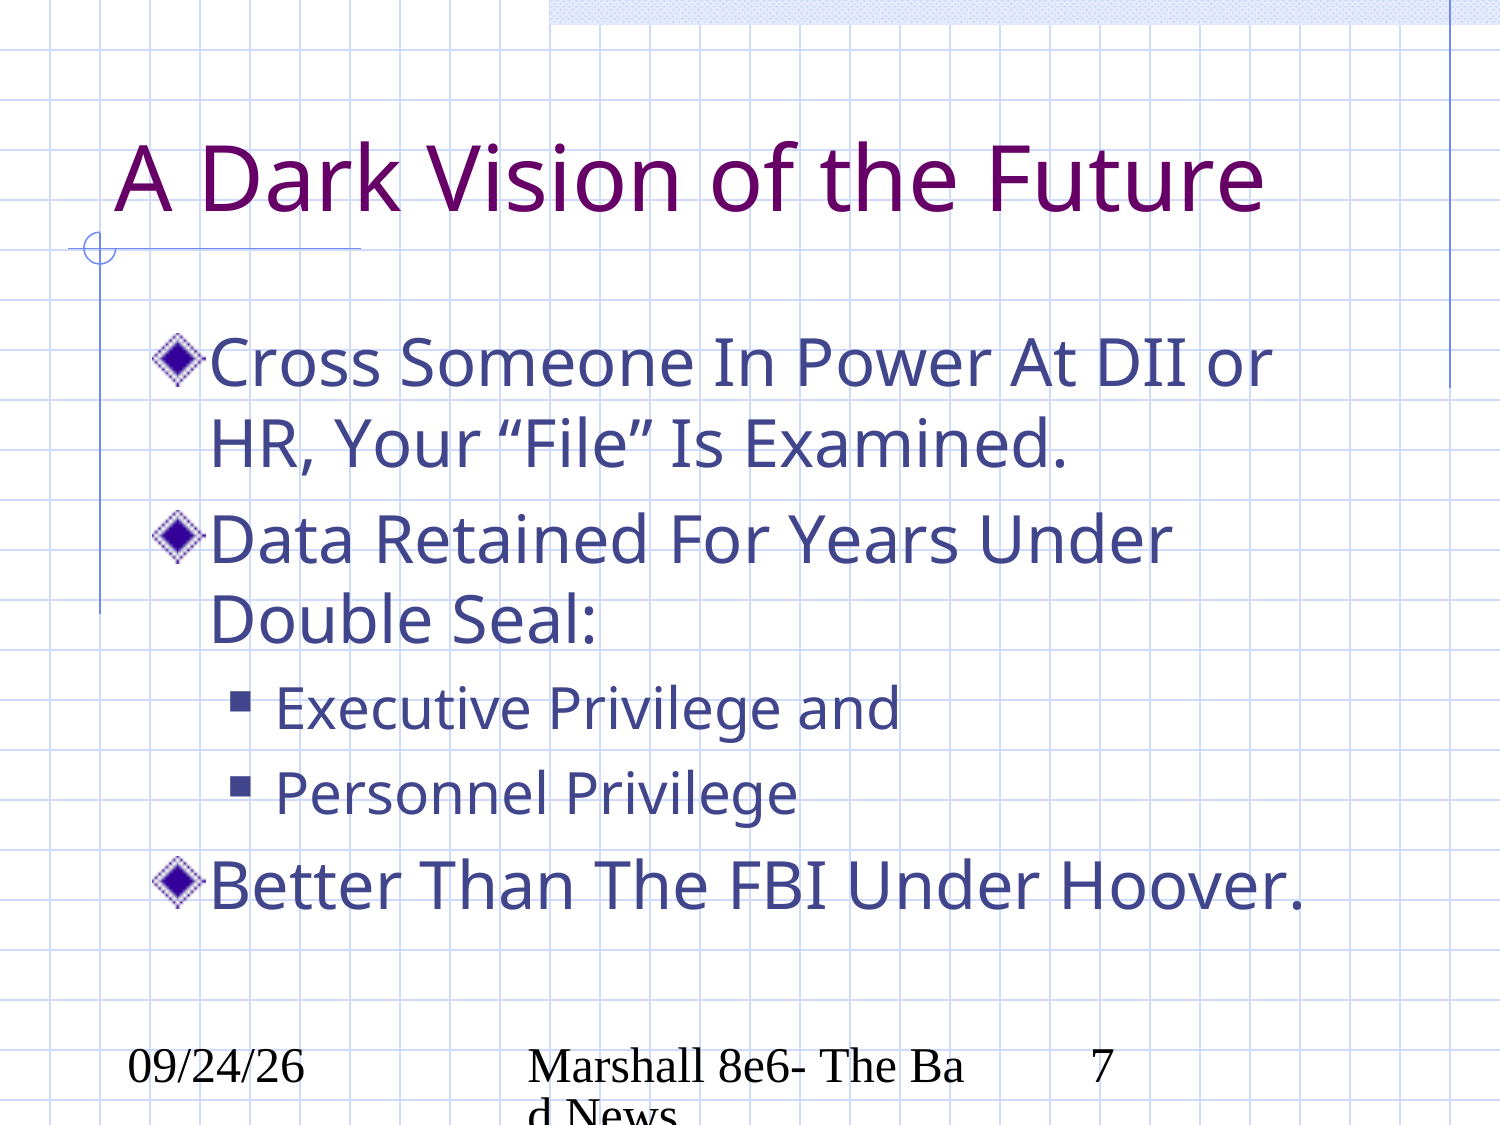

# A Dark Vision of the Future
Cross Someone In Power At DII or HR, Your “File” Is Examined.
Data Retained For Years Under Double Seal:
Executive Privilege and
Personnel Privilege
Better Than The FBI Under Hoover.
Marshall 8e6- The Bad News
7